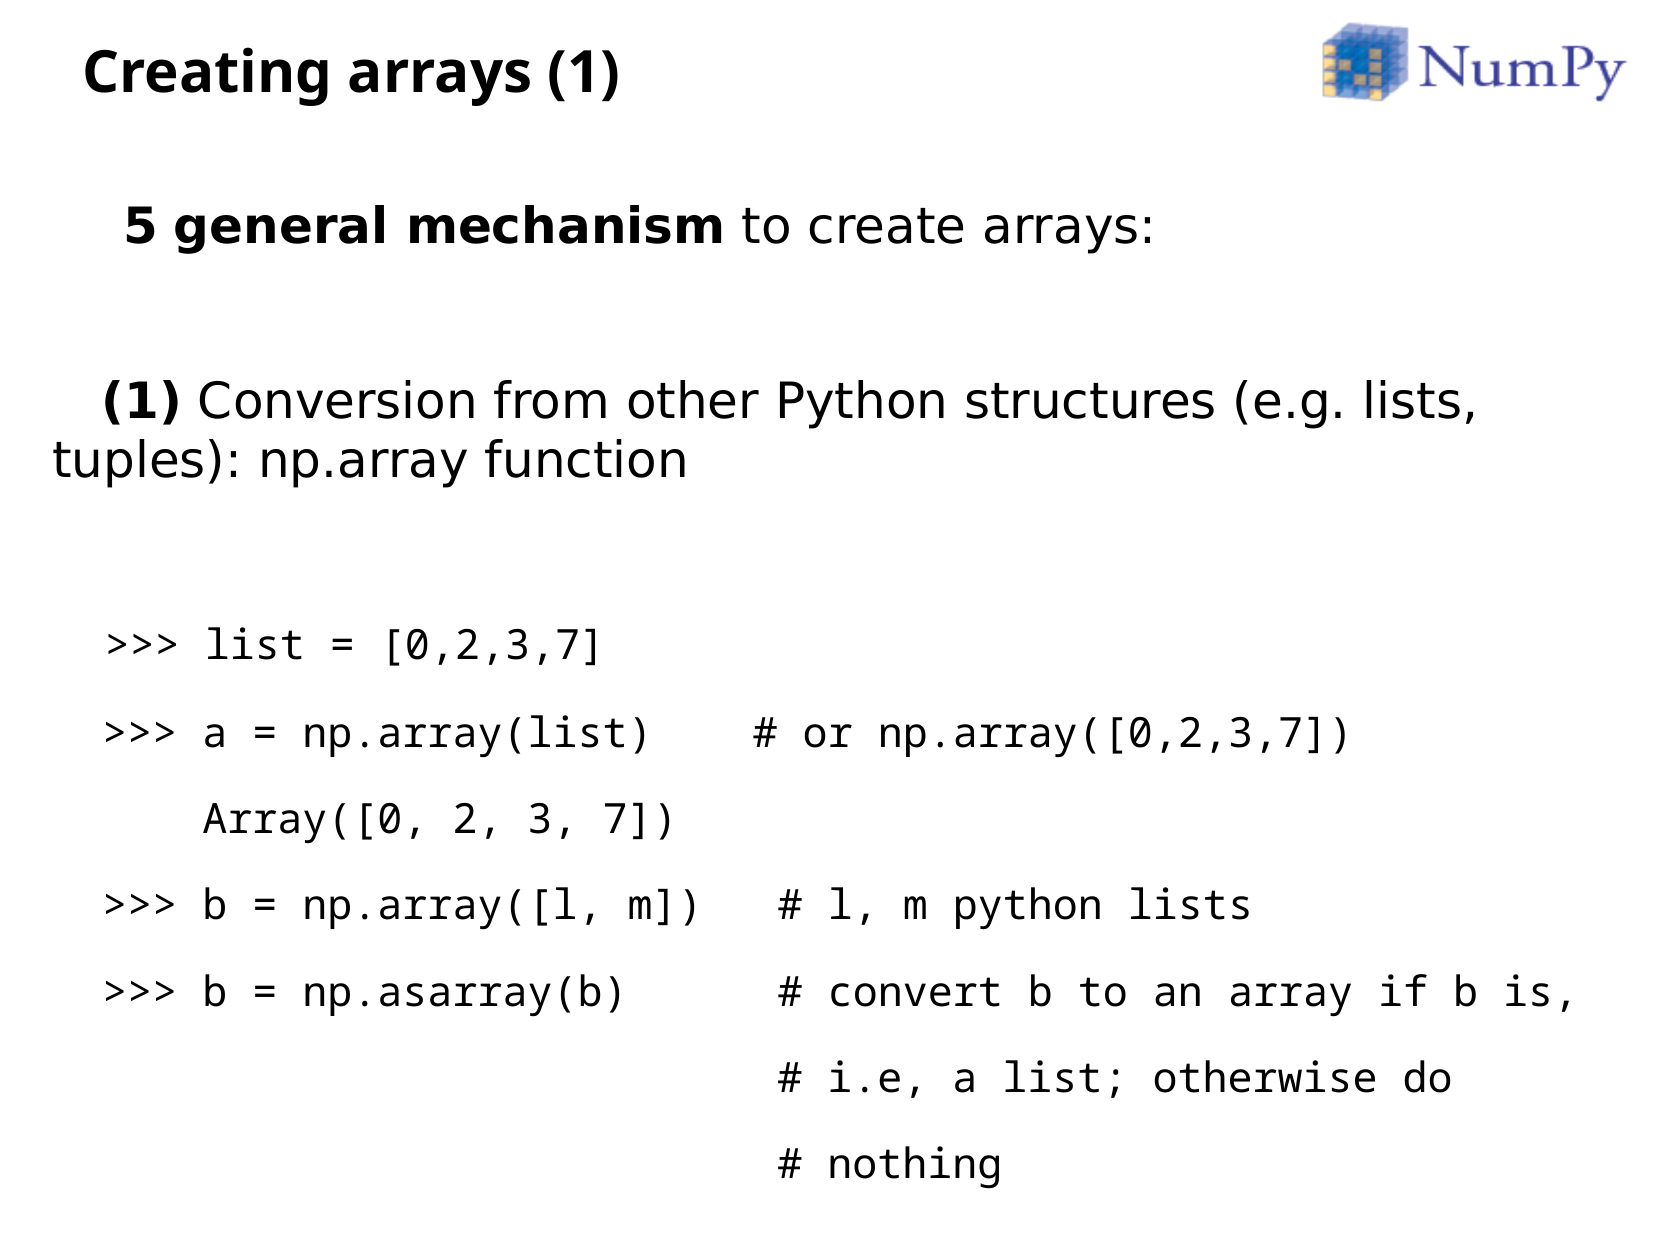

# Creating arrays (1)
5 general mechanism to create arrays:
 (1) Conversion from other Python structures (e.g. lists, tuples): np.array function
 >>> list = [0,2,3,7]
 >>> a = np.array(list) # or np.array([0,2,3,7])
 Array([0, 2, 3, 7])
 >>> b = np.array([l, m]) # l, m python lists
 >>> b = np.asarray(b) # convert b to an array if b is,
 # i.e, a list; otherwise do
 # nothing